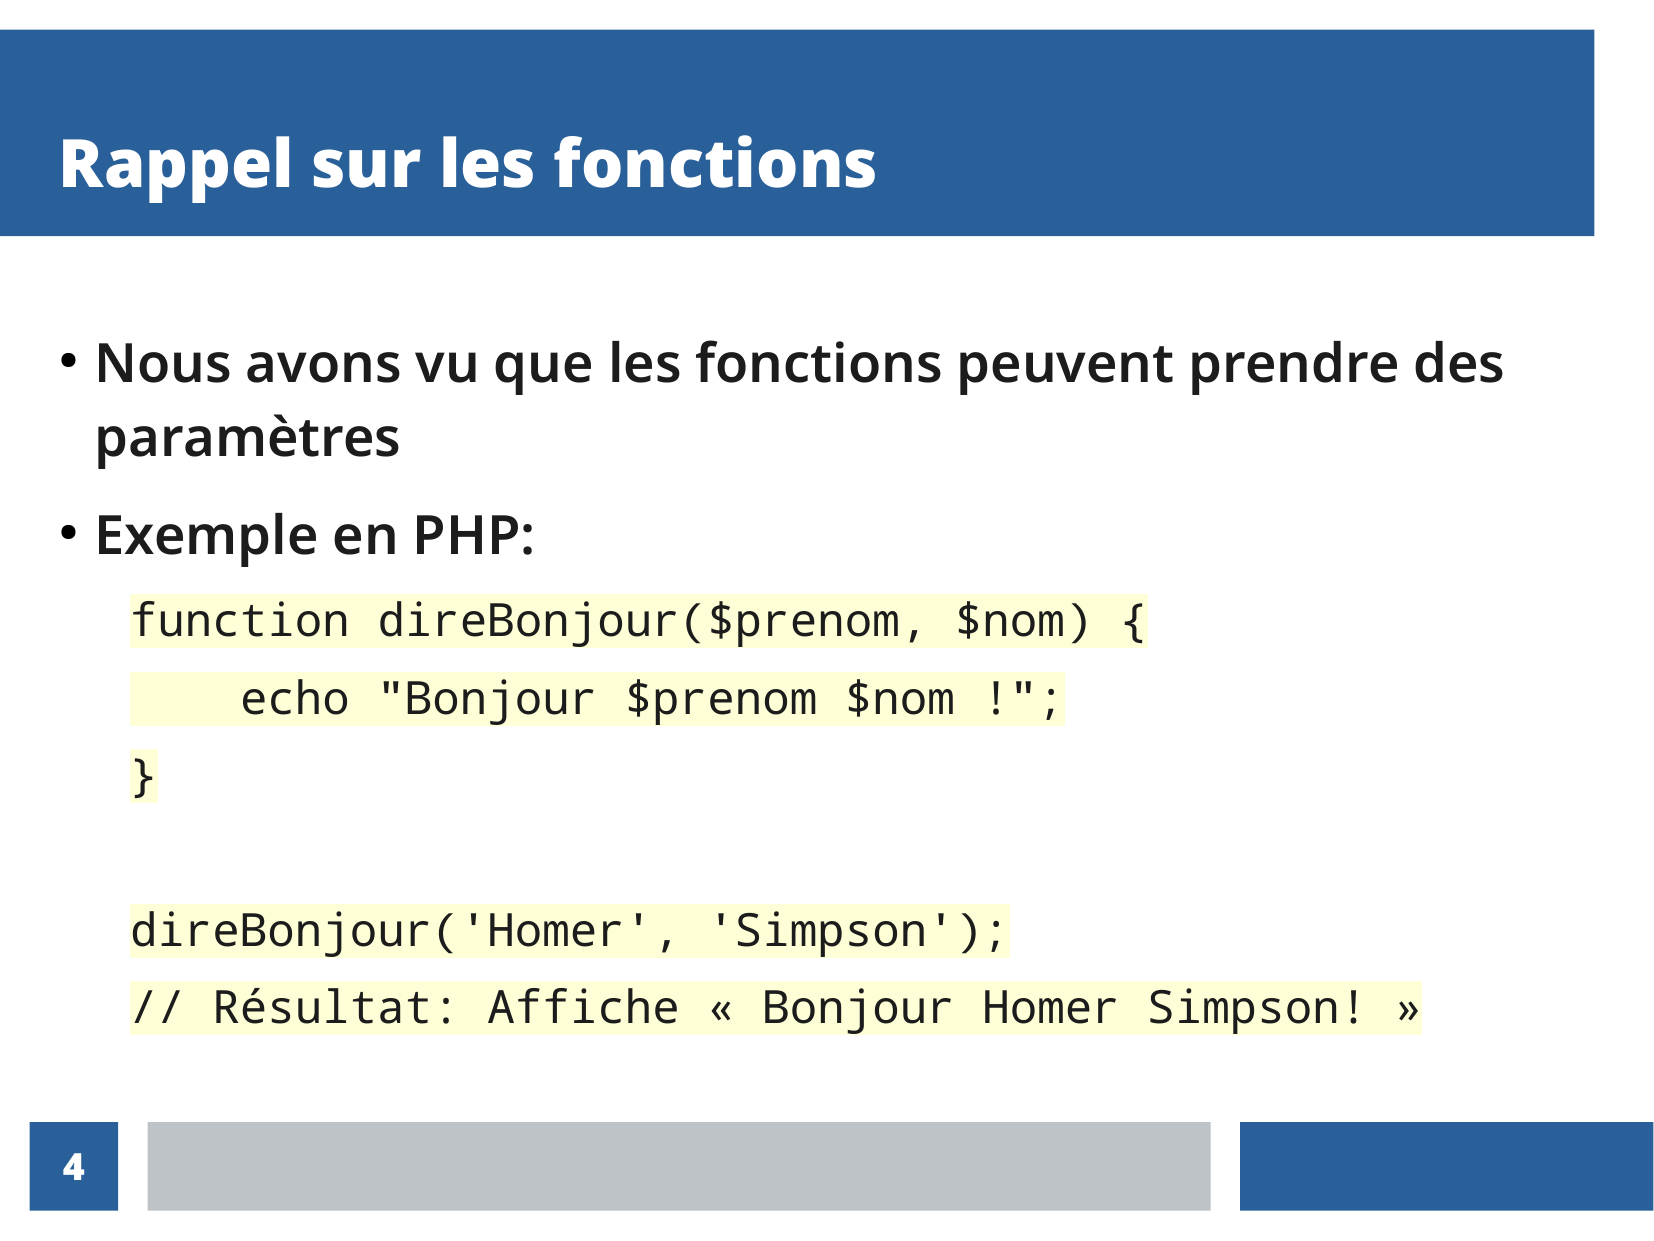

# Rappel sur les fonctions
Nous avons vu que les fonctions peuvent prendre des paramètres
Exemple en PHP:
function direBonjour($prenom, $nom) {
 echo "Bonjour $prenom $nom !";
}
direBonjour('Homer', 'Simpson');
// Résultat: Affiche « Bonjour Homer Simpson! »
4